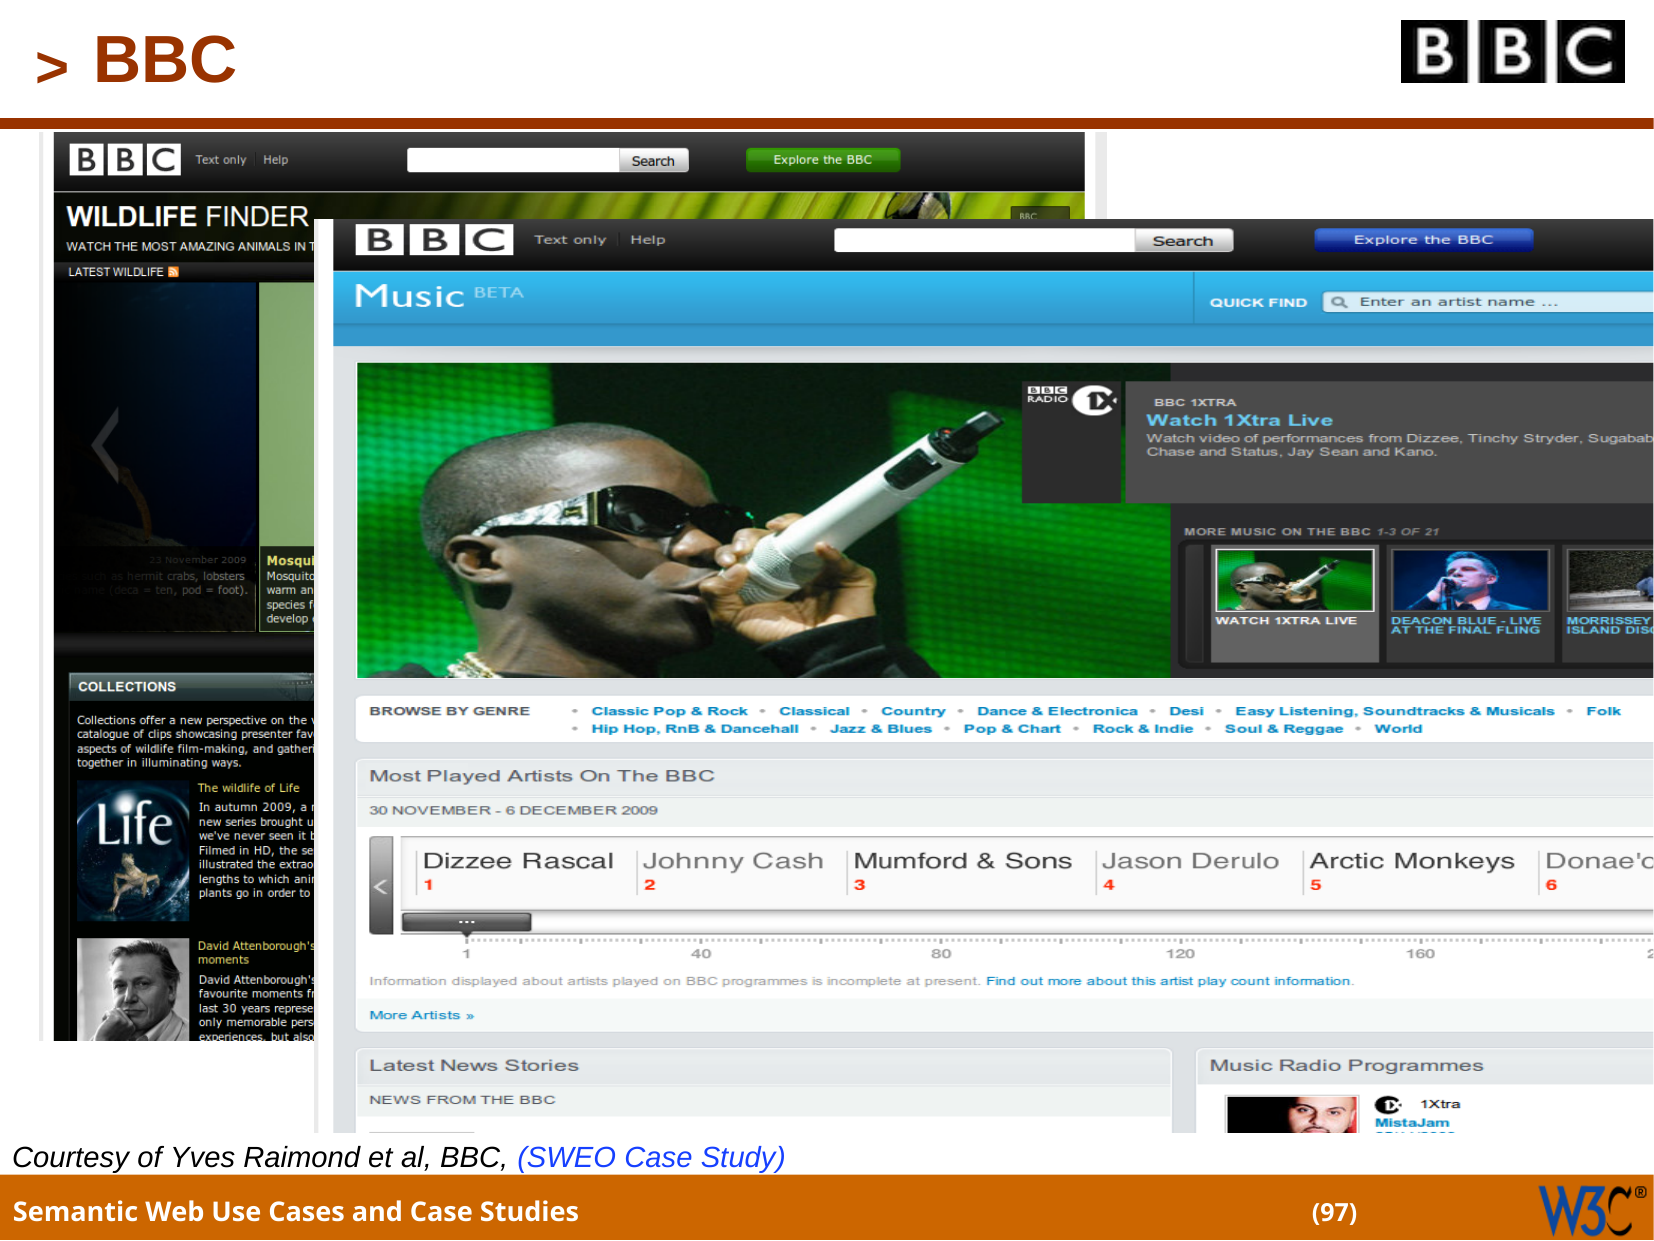

# BBC
Courtesy of Yves Raimond et al, BBC, (SWEO Case Study)